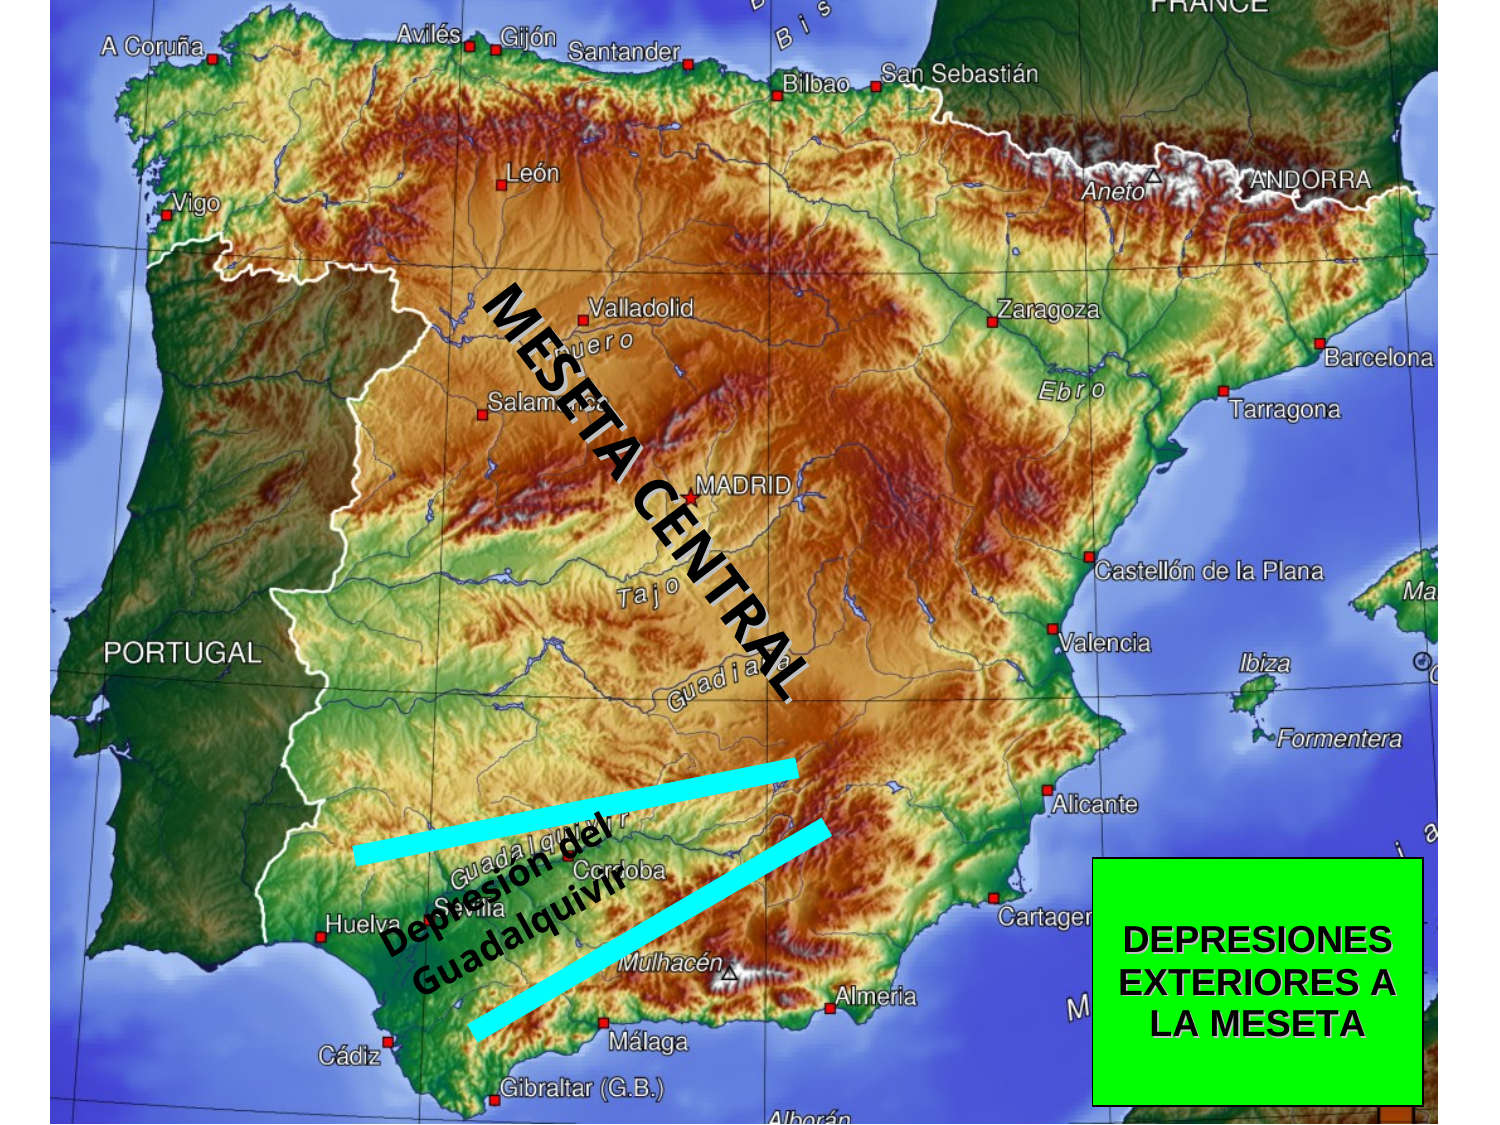

MESETA CENTRAL
Depresión del Guadalquivir
DEPRESIONES EXTERIORES A LA MESETA